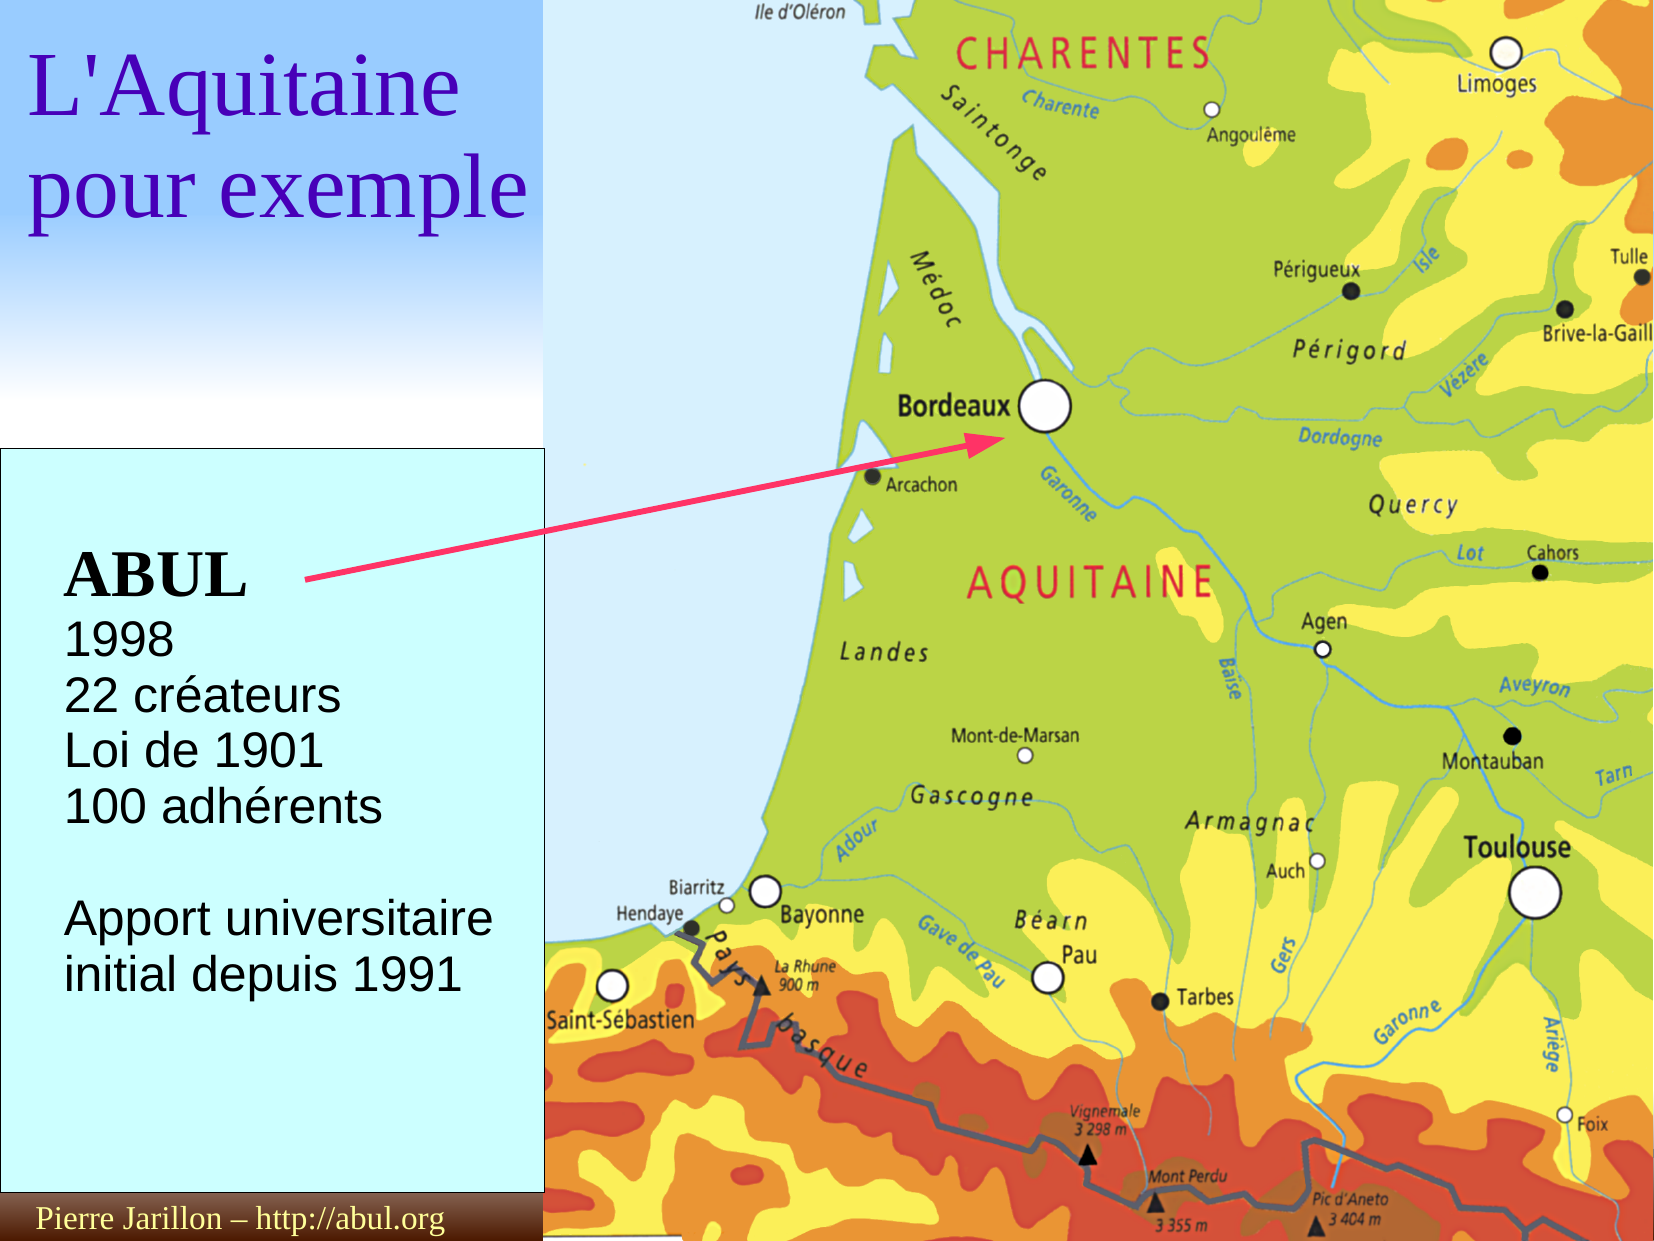

# L'Aquitaine pour exemple
ABUL
1998
22 créateurs
Loi de 1901
100 adhérents
Apport universitaire
initial depuis 1991